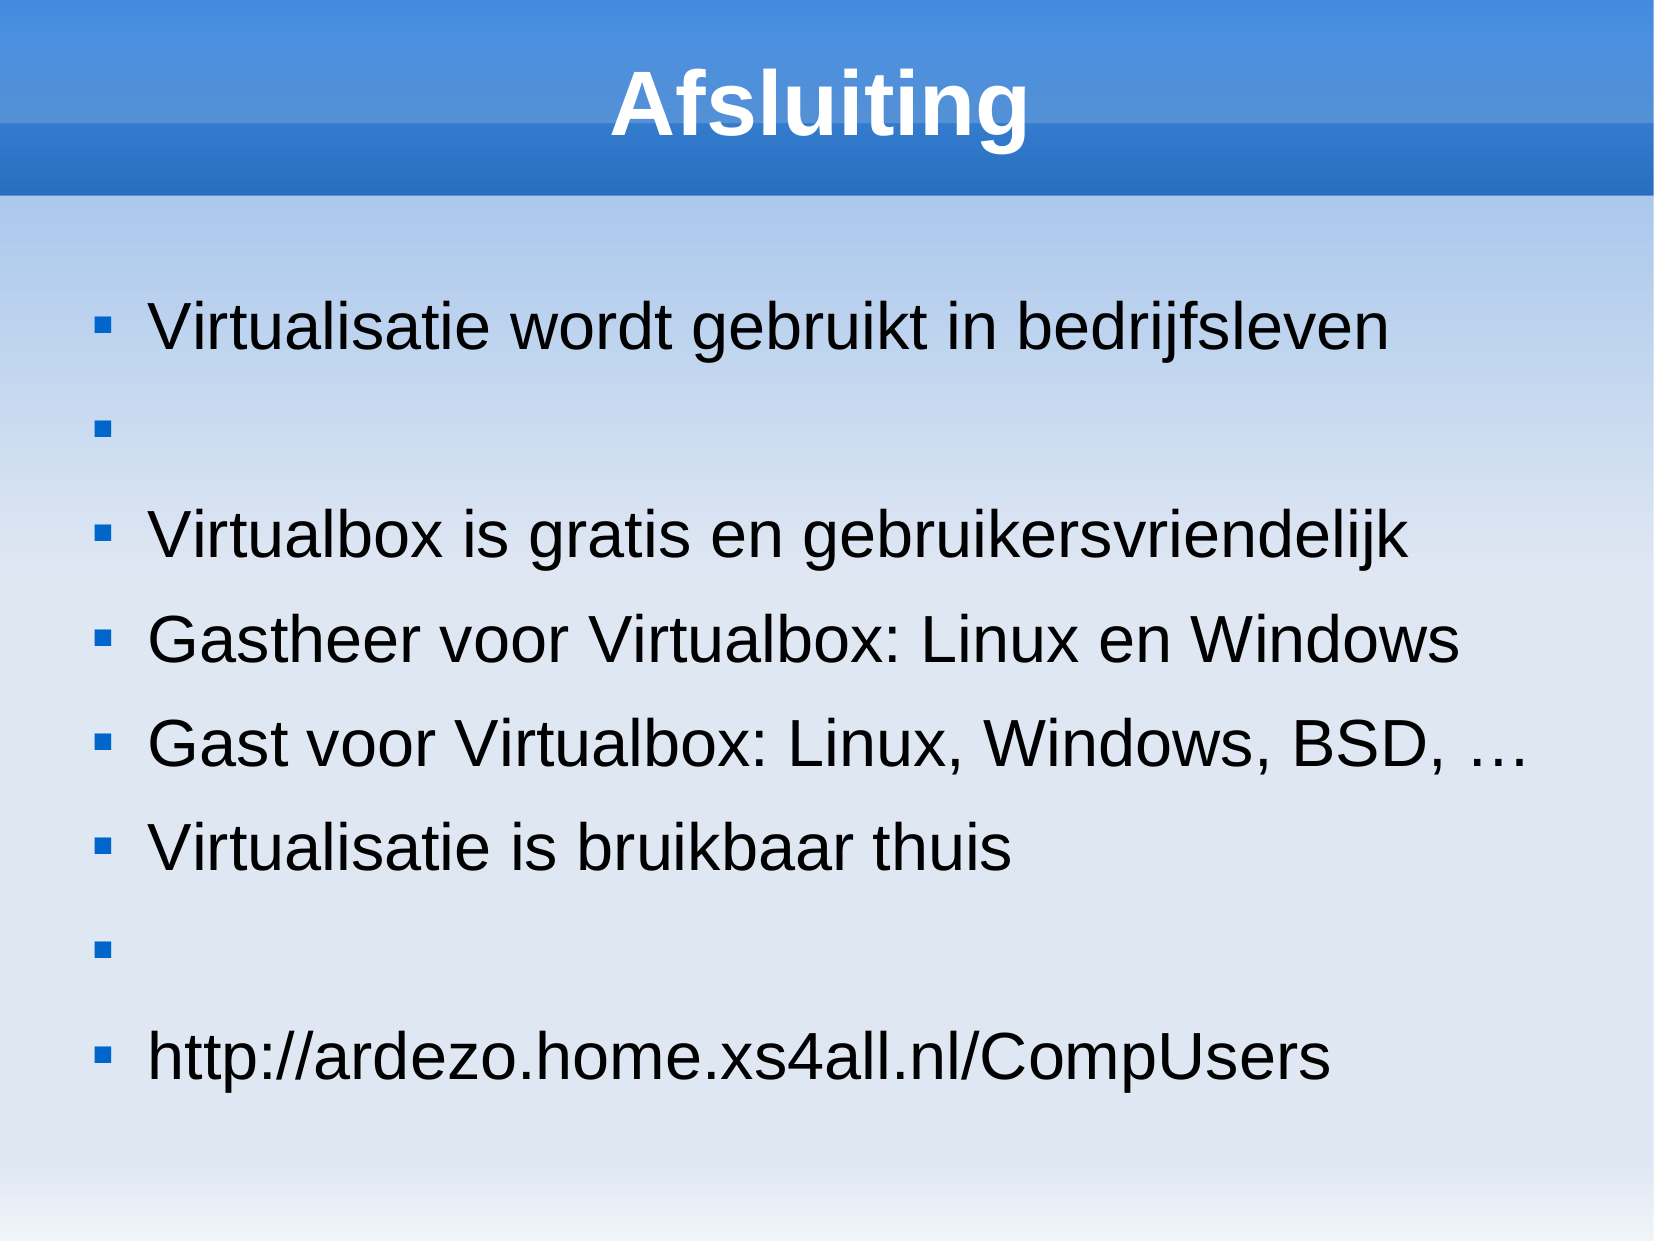

# Afsluiting
Virtualisatie wordt gebruikt in bedrijfsleven
Virtualbox is gratis en gebruikersvriendelijk
Gastheer voor Virtualbox: Linux en Windows
Gast voor Virtualbox: Linux, Windows, BSD, …
Virtualisatie is bruikbaar thuis
http://ardezo.home.xs4all.nl/CompUsers